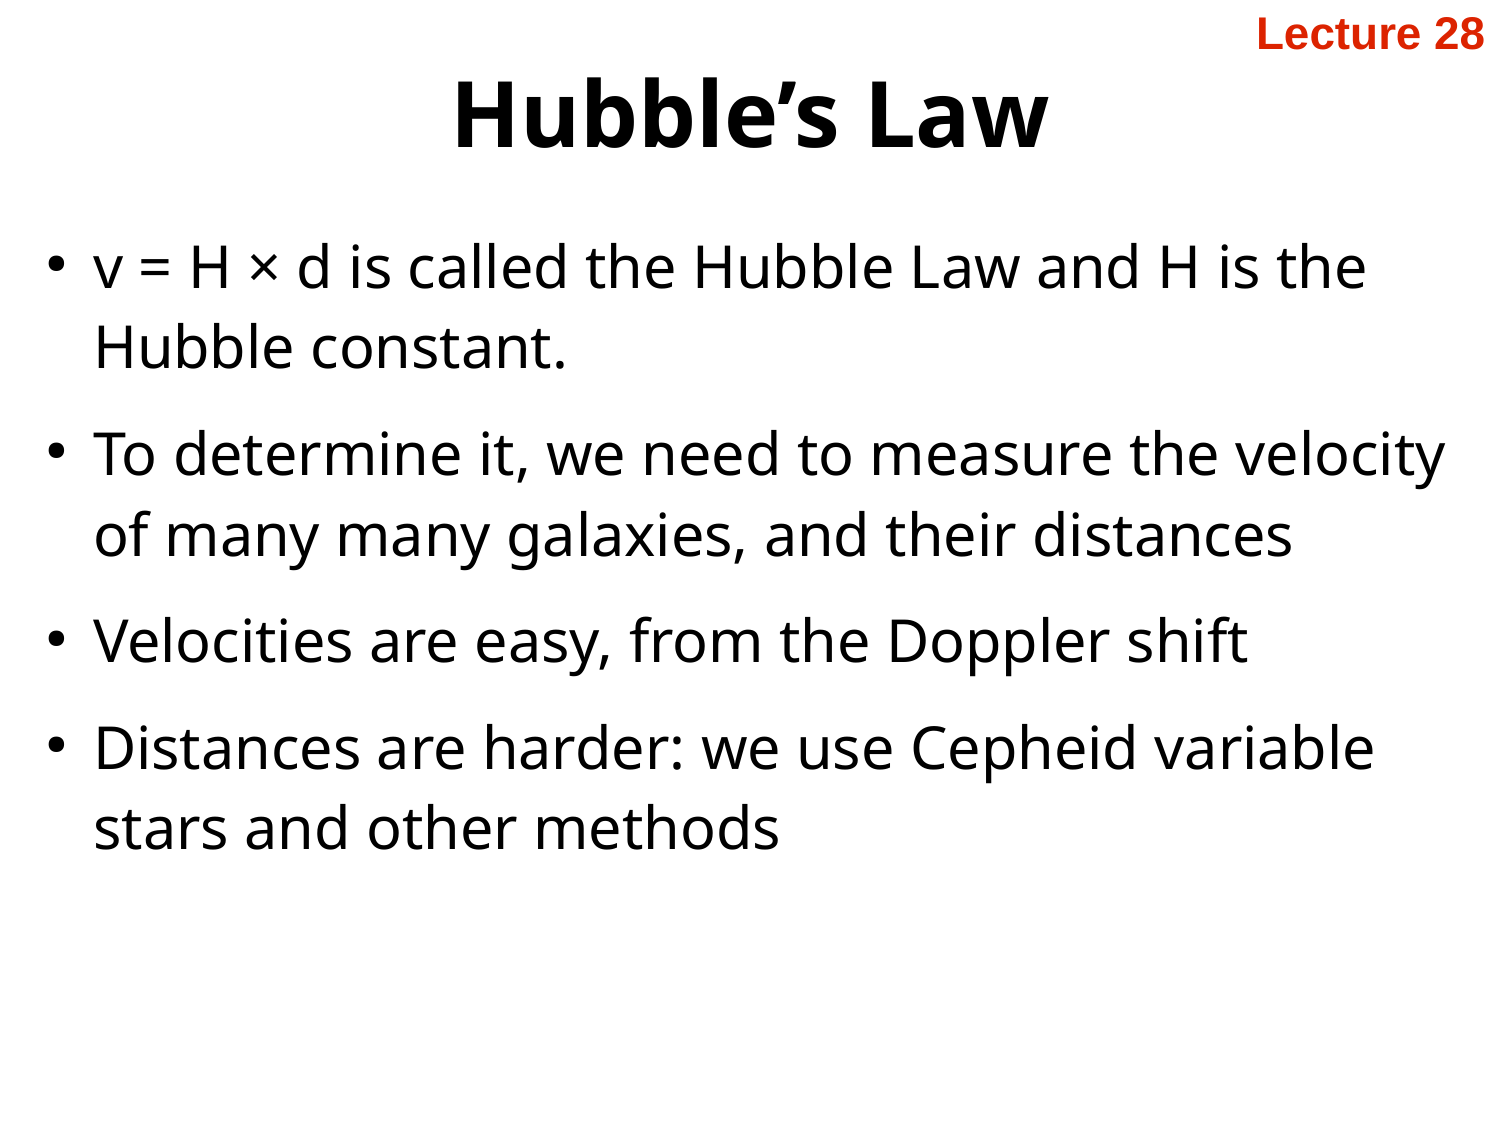

Lecture 28
# Hubble’s Law
v = H × d is called the Hubble Law and H is the Hubble constant.
To determine it, we need to measure the velocity of many many galaxies, and their distances
Velocities are easy, from the Doppler shift
Distances are harder: we use Cepheid variable stars and other methods